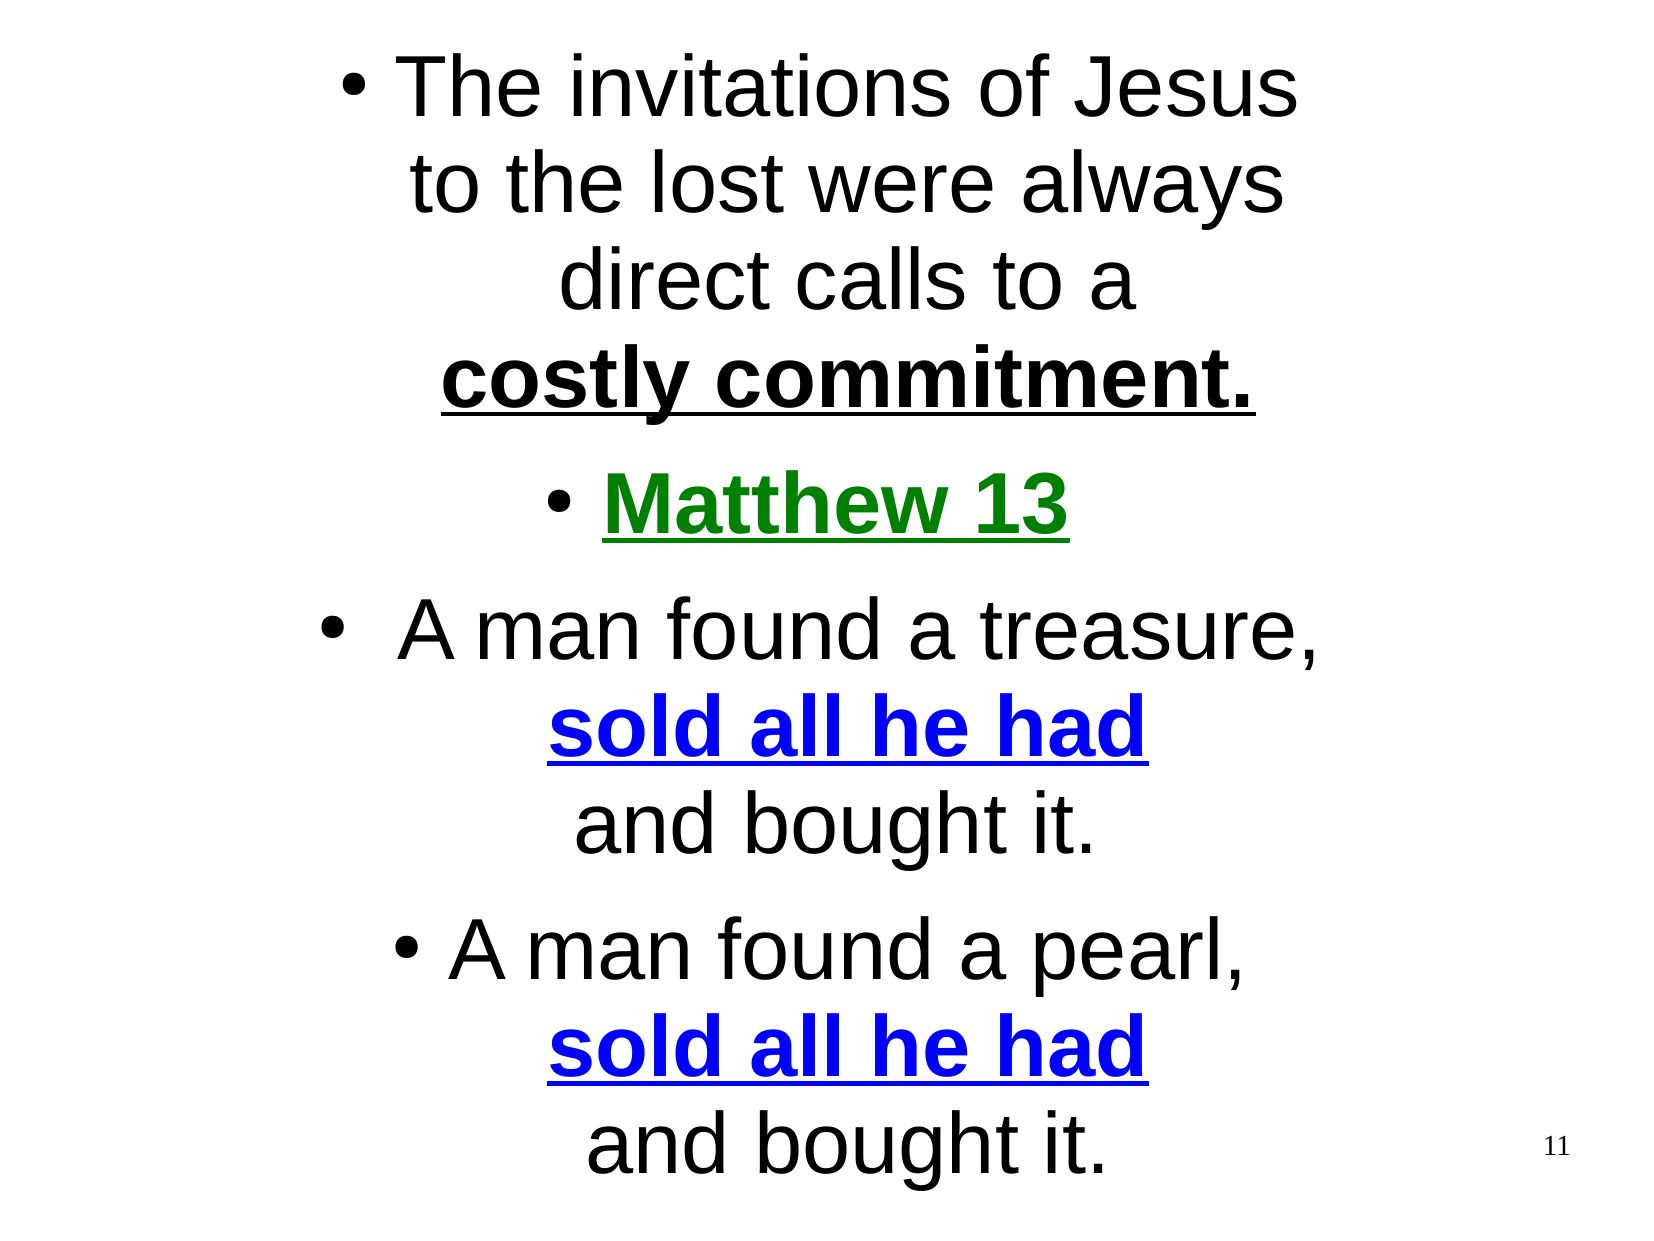

# The invitations of Jesus to the lost were always direct calls to a costly commitment.
Matthew 13
 A man found a treasure,
sold all he had
and bought it.
A man found a pearl,
sold all he had
and bought it.
11